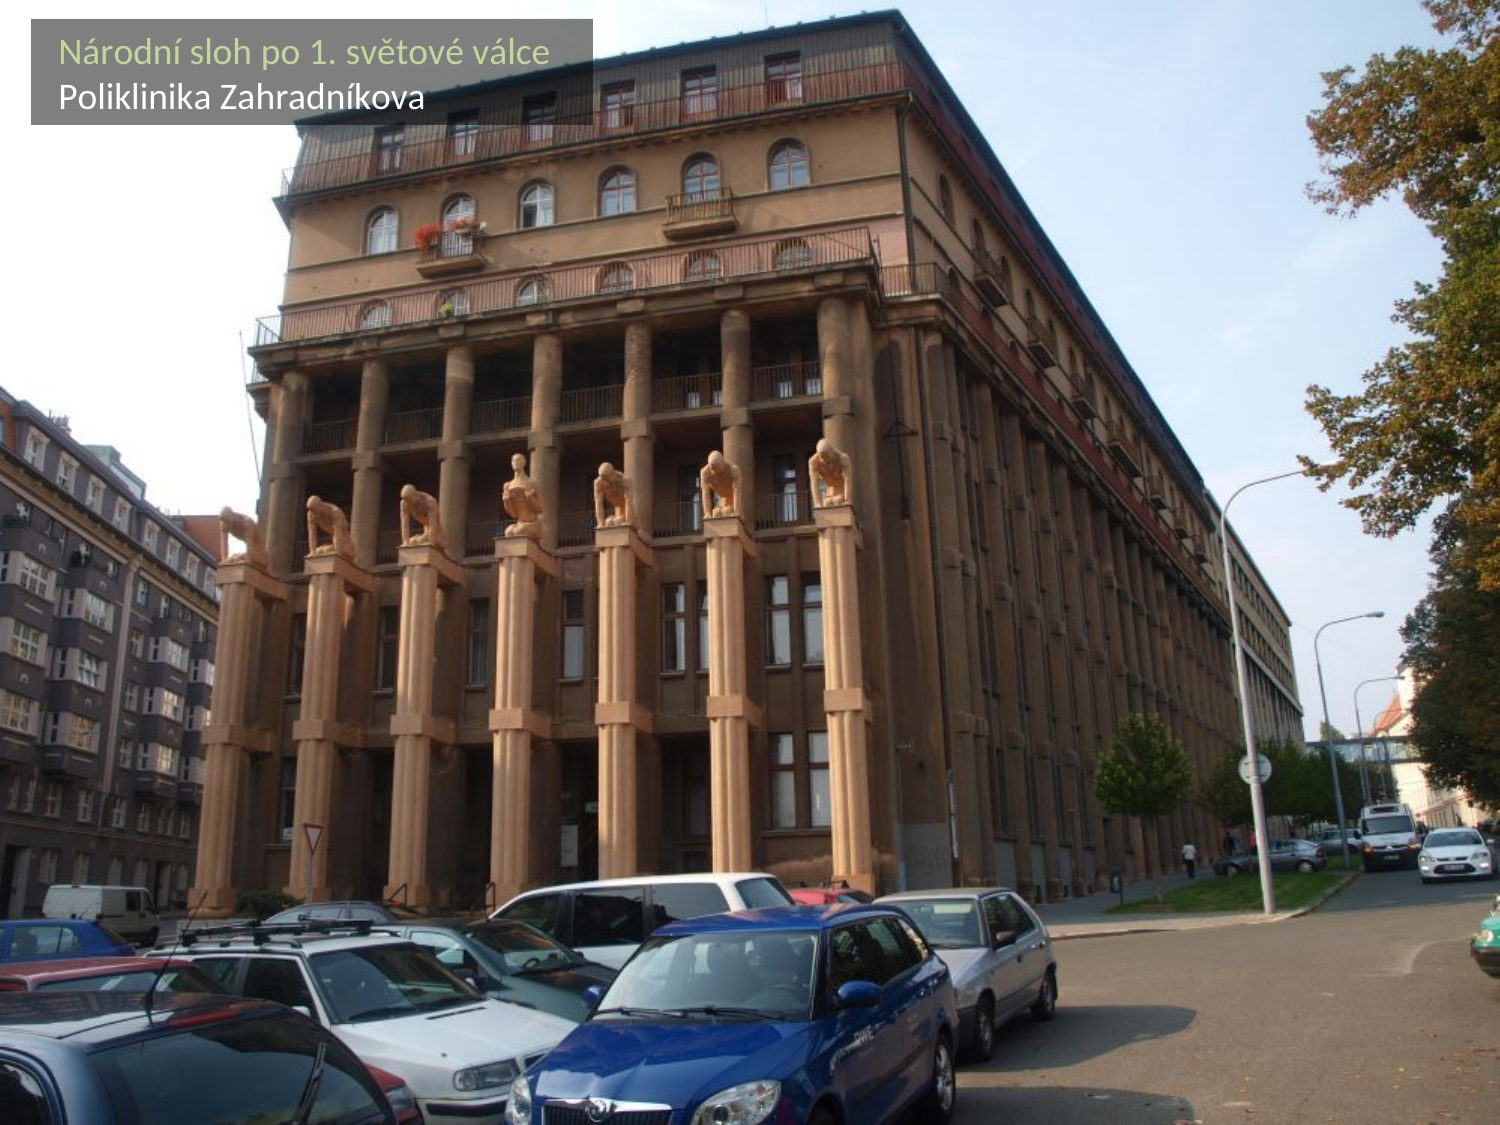

Národní sloh po 1. světové válce
Poliklinika Zahradníkova